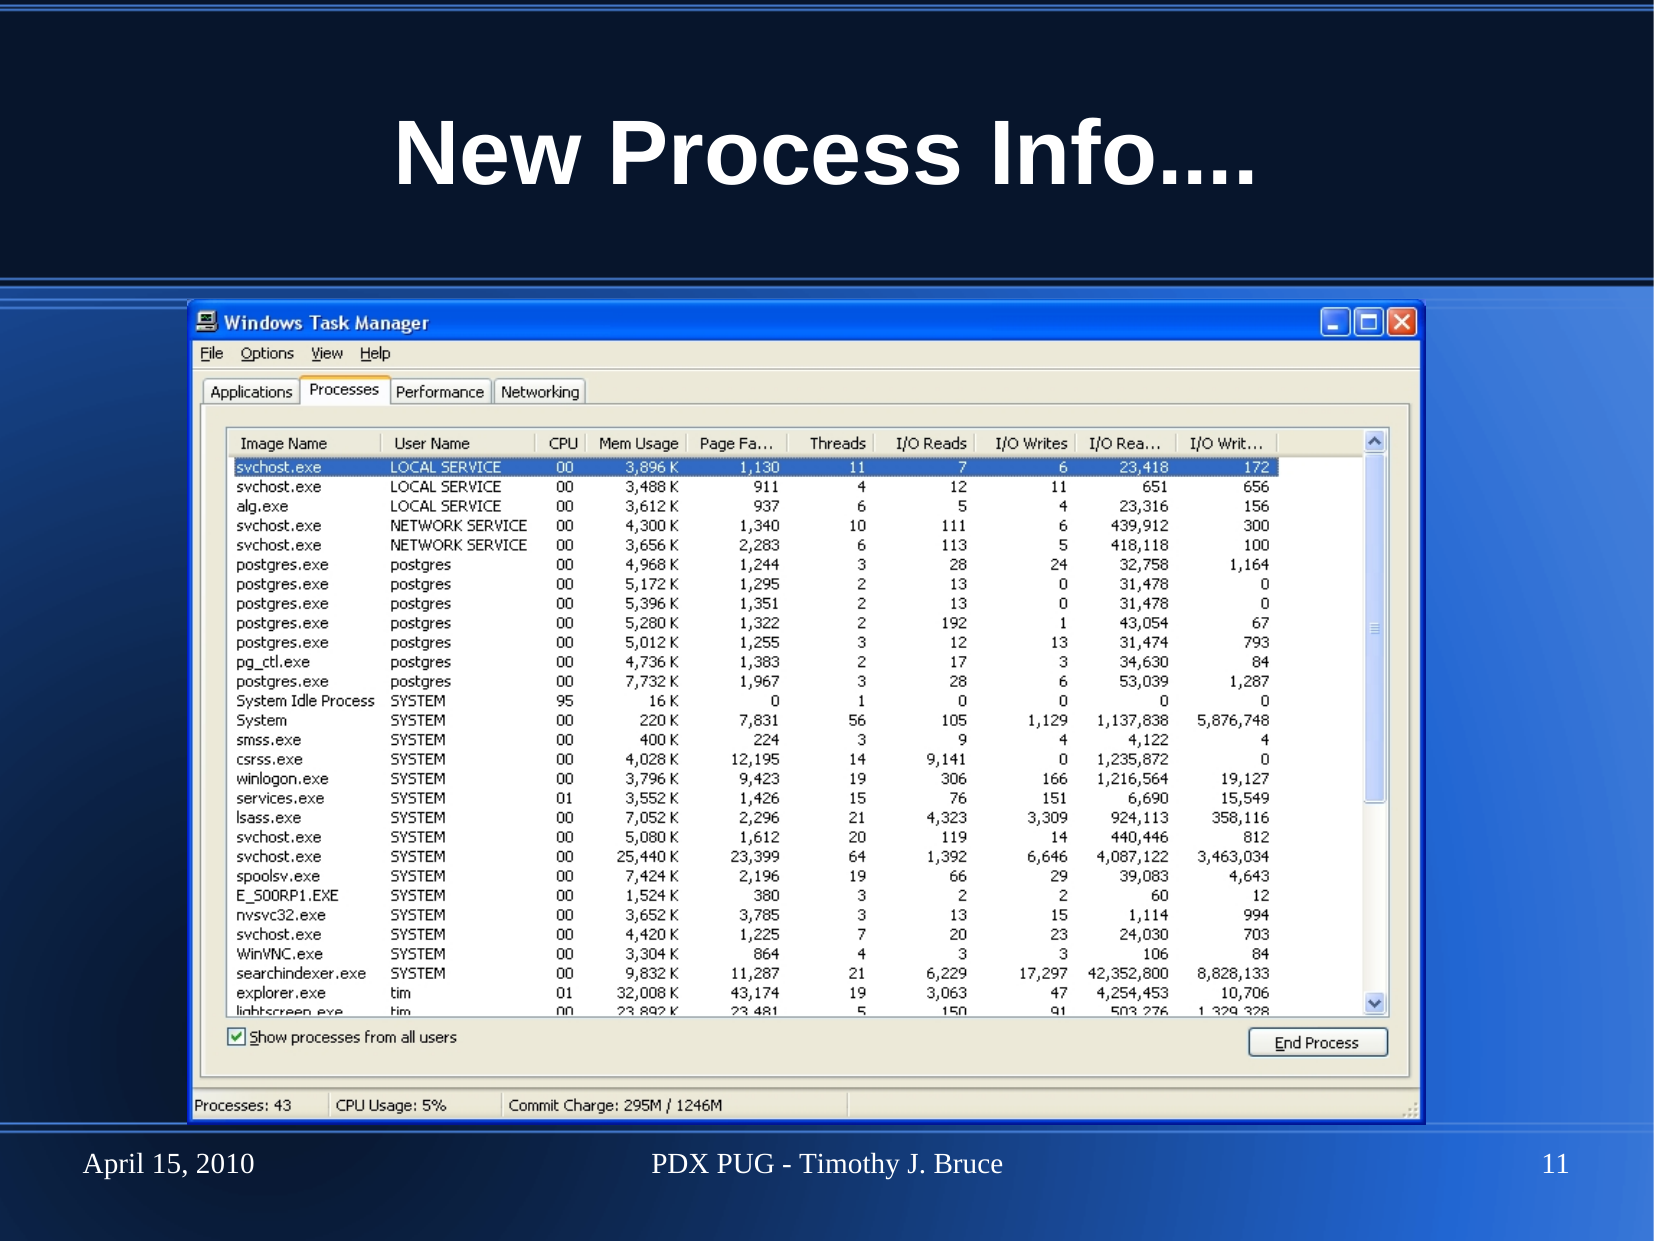

# New Process Info....
April 15, 2010
PDX PUG - Timothy J. Bruce
11